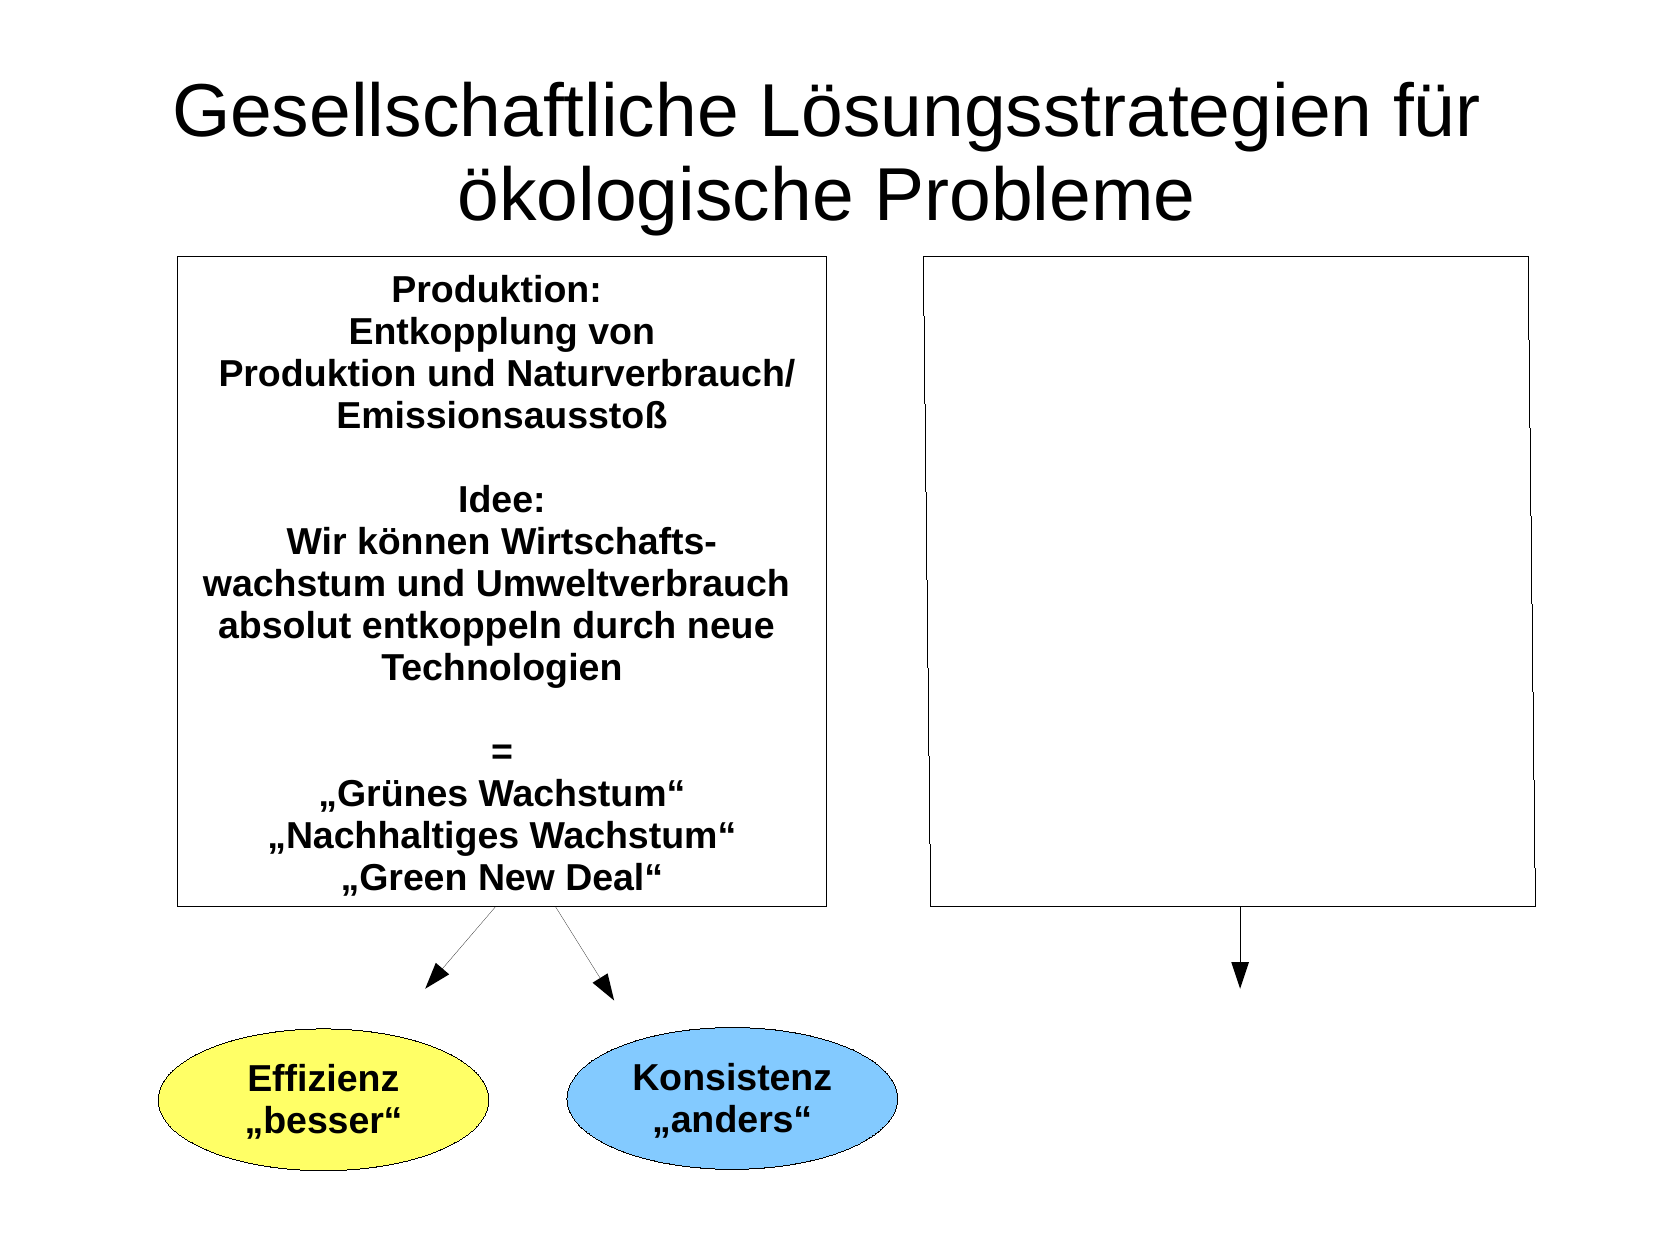

# Gesellschaftliche Lösungsstrategien für ökologische Probleme
Produktion:
Entkopplung von
 Produktion und Naturverbrauch/
Emissionsausstoß
Idee:
Wir können Wirtschafts-
wachstum und Umweltverbrauch
absolut entkoppeln durch neue
Technologien
=
„Grünes Wachstum“
„Nachhaltiges Wachstum“
„Green New Deal“
Konsistenz
„anders“
Effizienz
„besser“